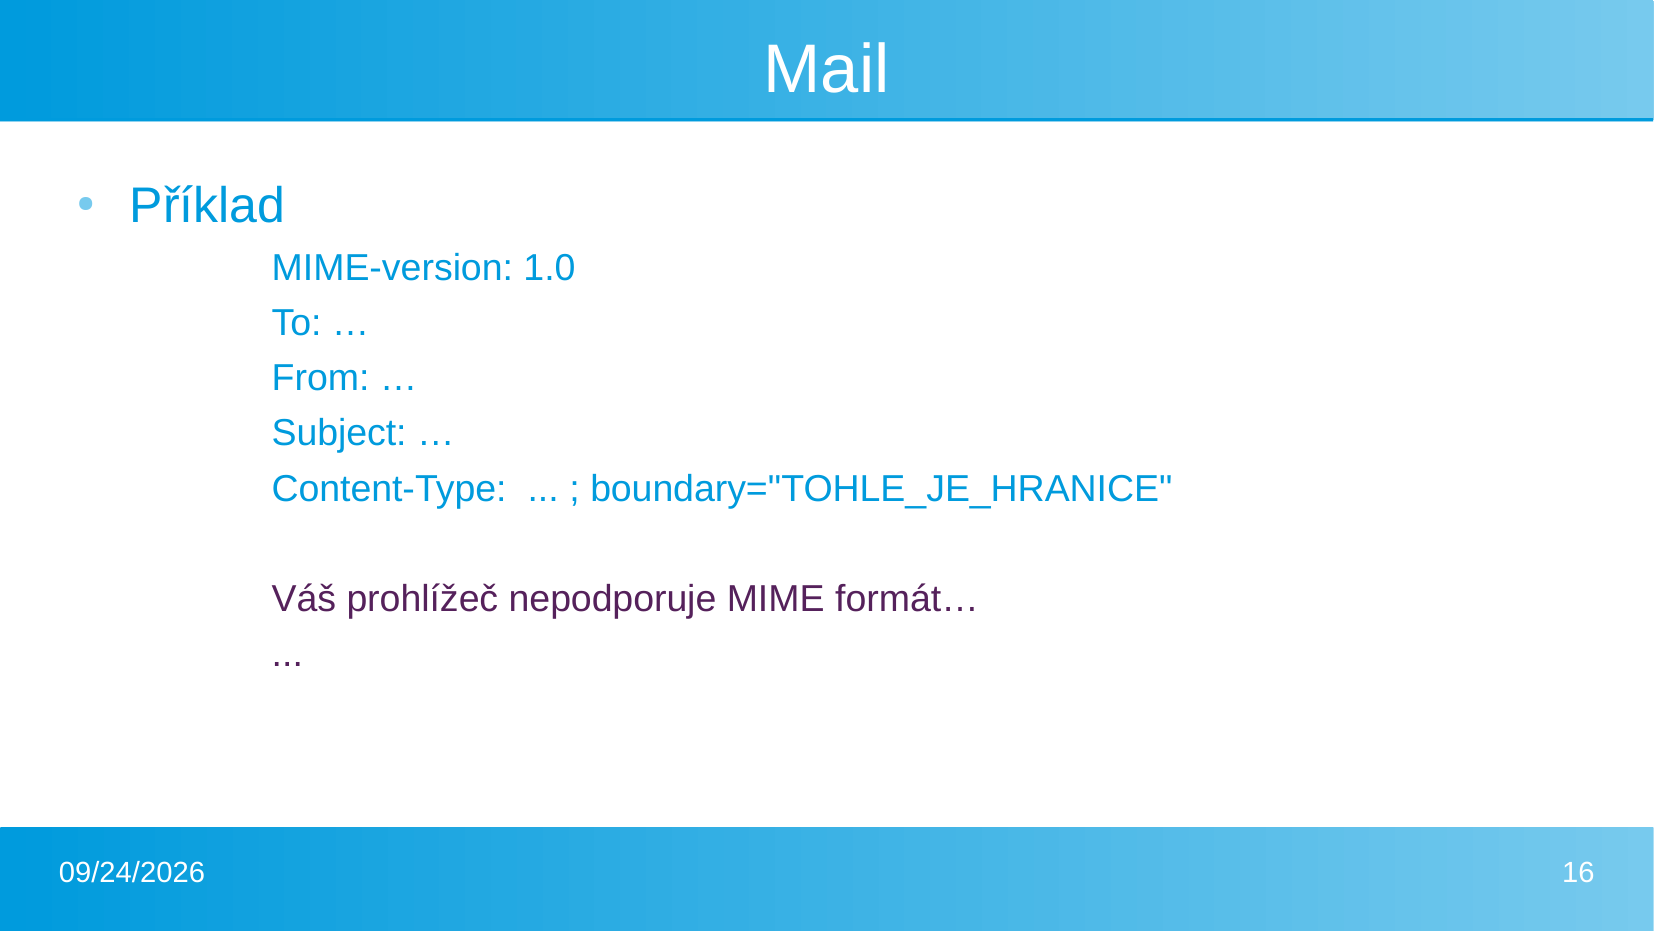

# Mail
Příklad
MIME-version: 1.0
To: …
From: …
Subject: …
Content-Type: ... ; boundary="TOHLE_JE_HRANICE"
Váš prohlížeč nepodporuje MIME formát…
...
16